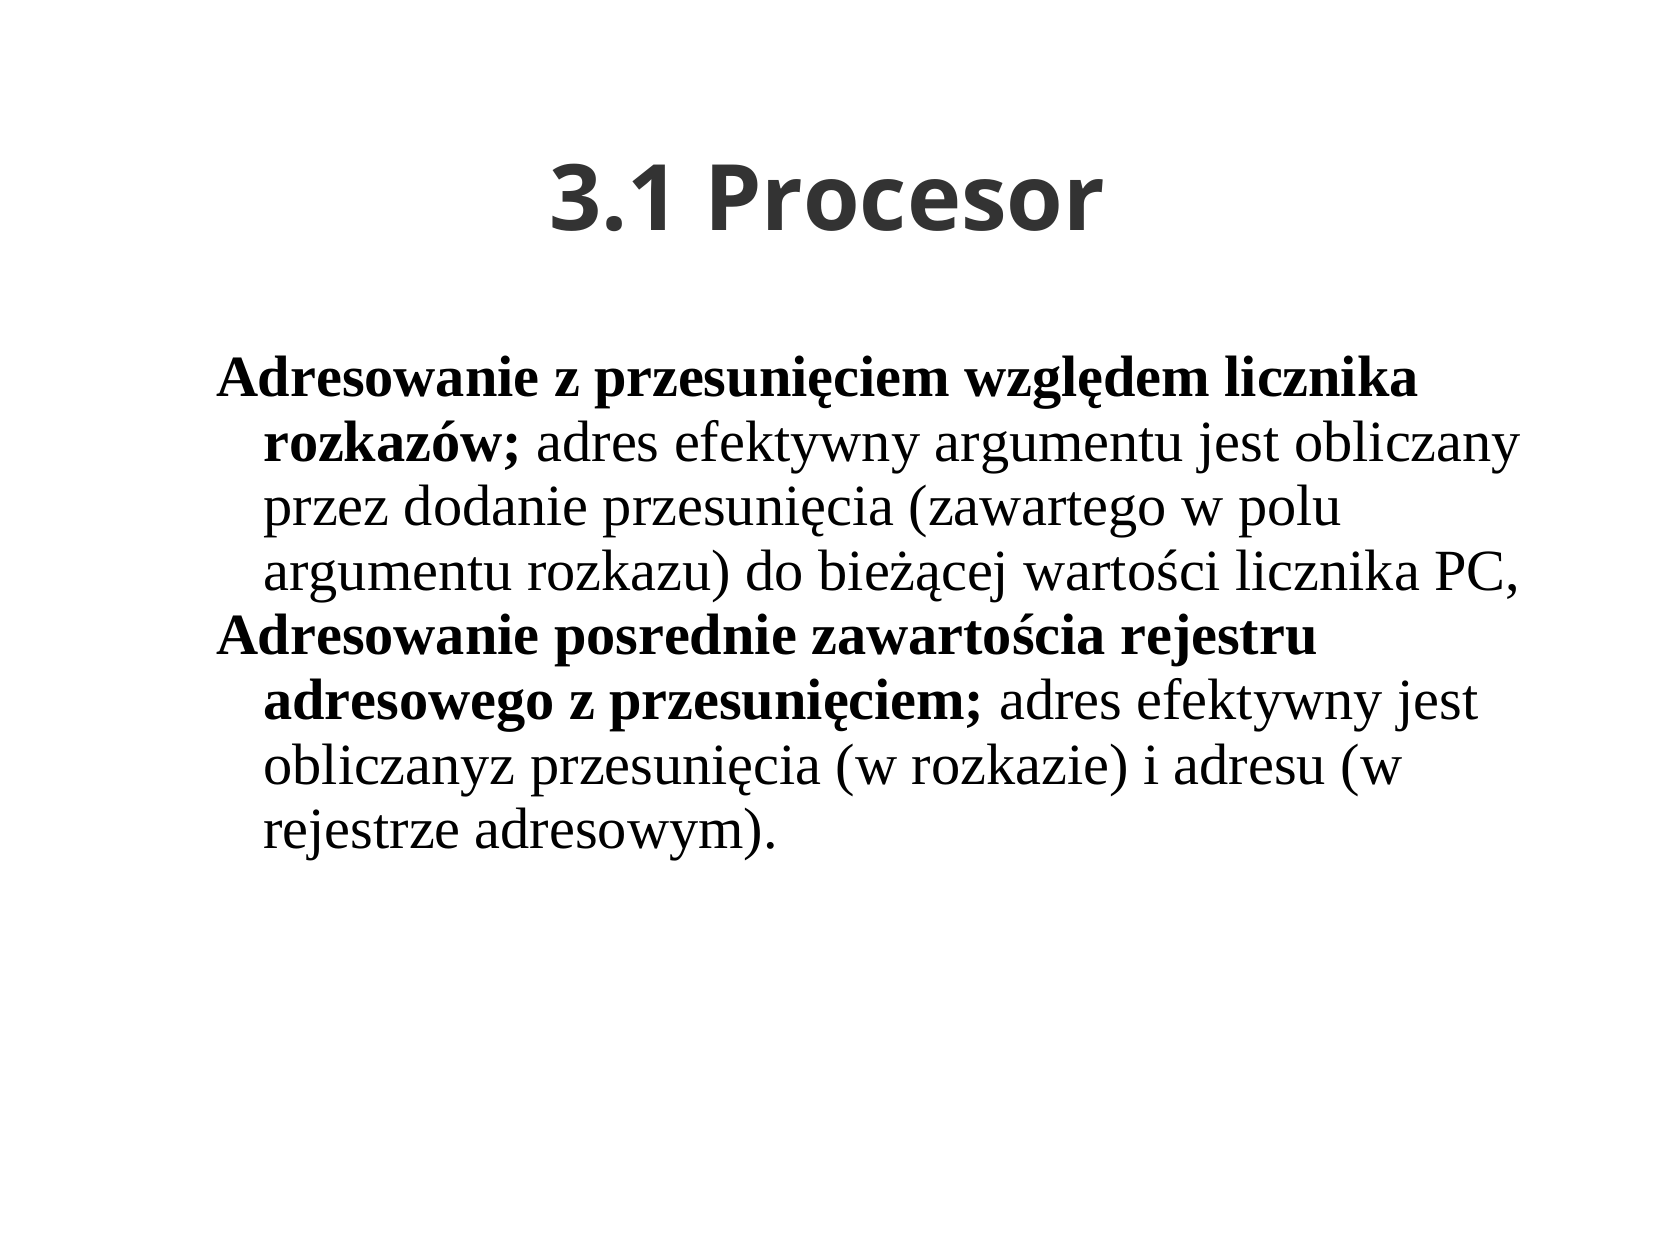

# 3.1 Procesor
Adresowanie z przesunięciem względem licznika rozkazów; adres efektywny argumentu jest obliczany przez dodanie przesunięcia (zawartego w polu argumentu rozkazu) do bieżącej wartości licznika PC,
Adresowanie posrednie zawartościa rejestru adresowego z przesunięciem; adres efektywny jest obliczanyz przesunięcia (w rozkazie) i adresu (w rejestrze adresowym).